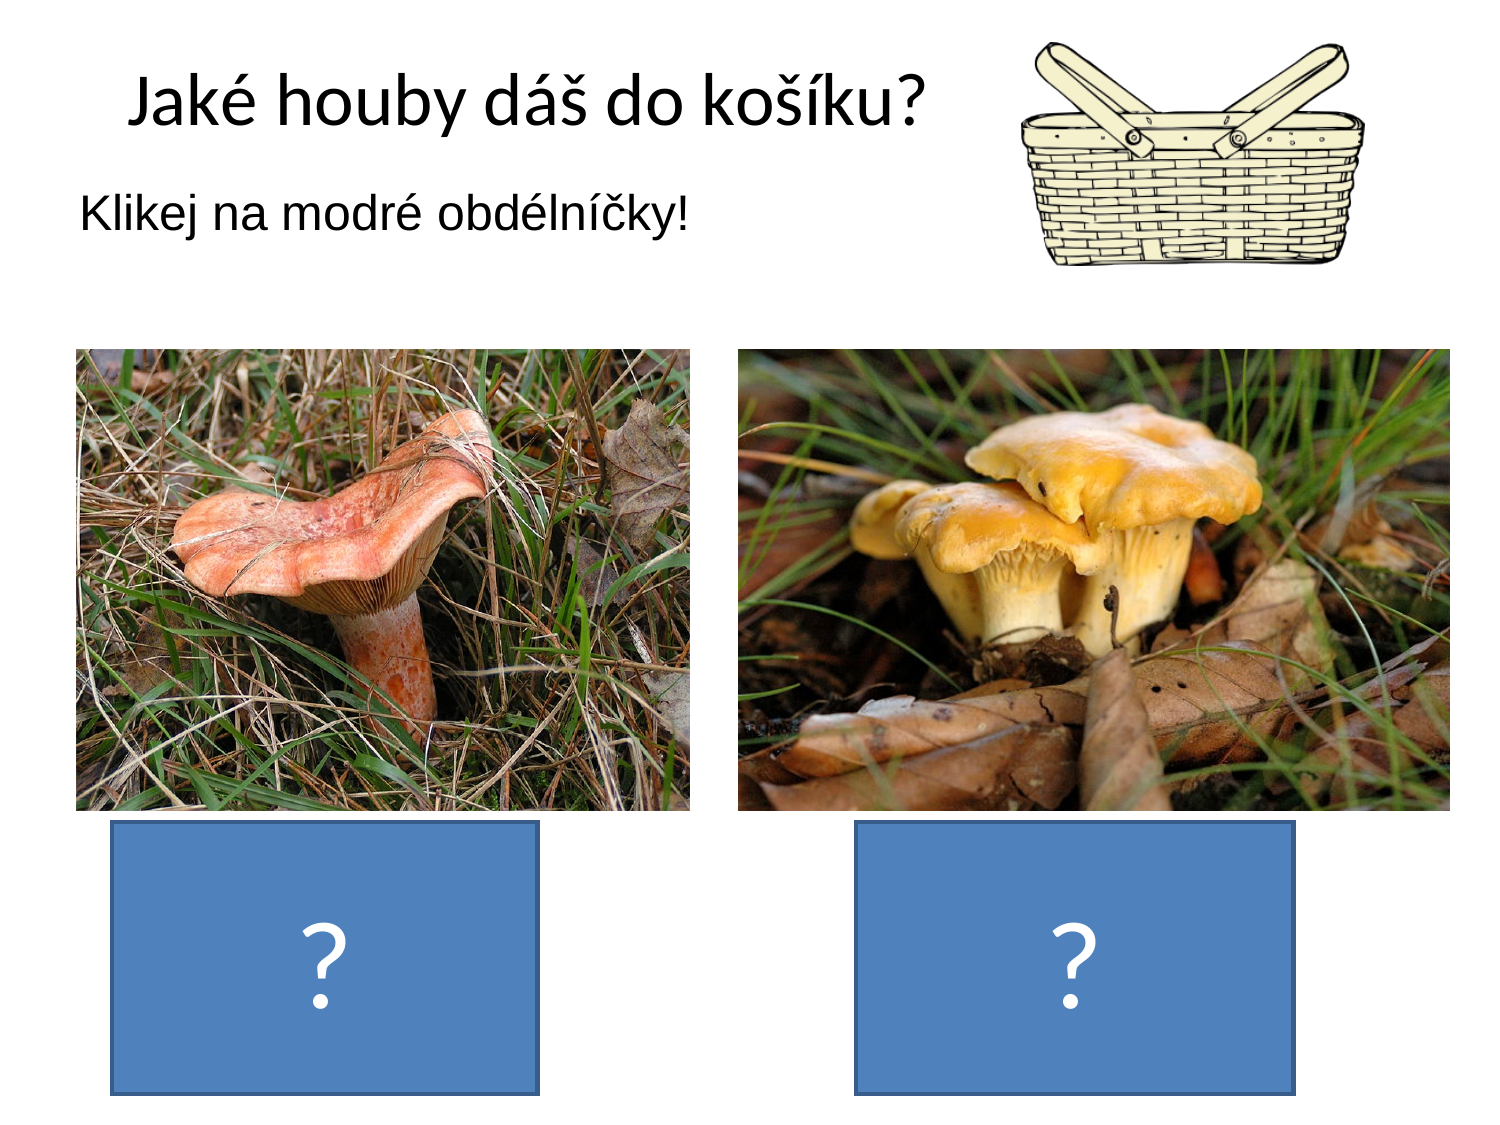

Jaké houby dáš do košíku?
Klikej na modré obdélníčky!
?
Správně!
?
Správně!
Ryzec pravý
Liška obecná